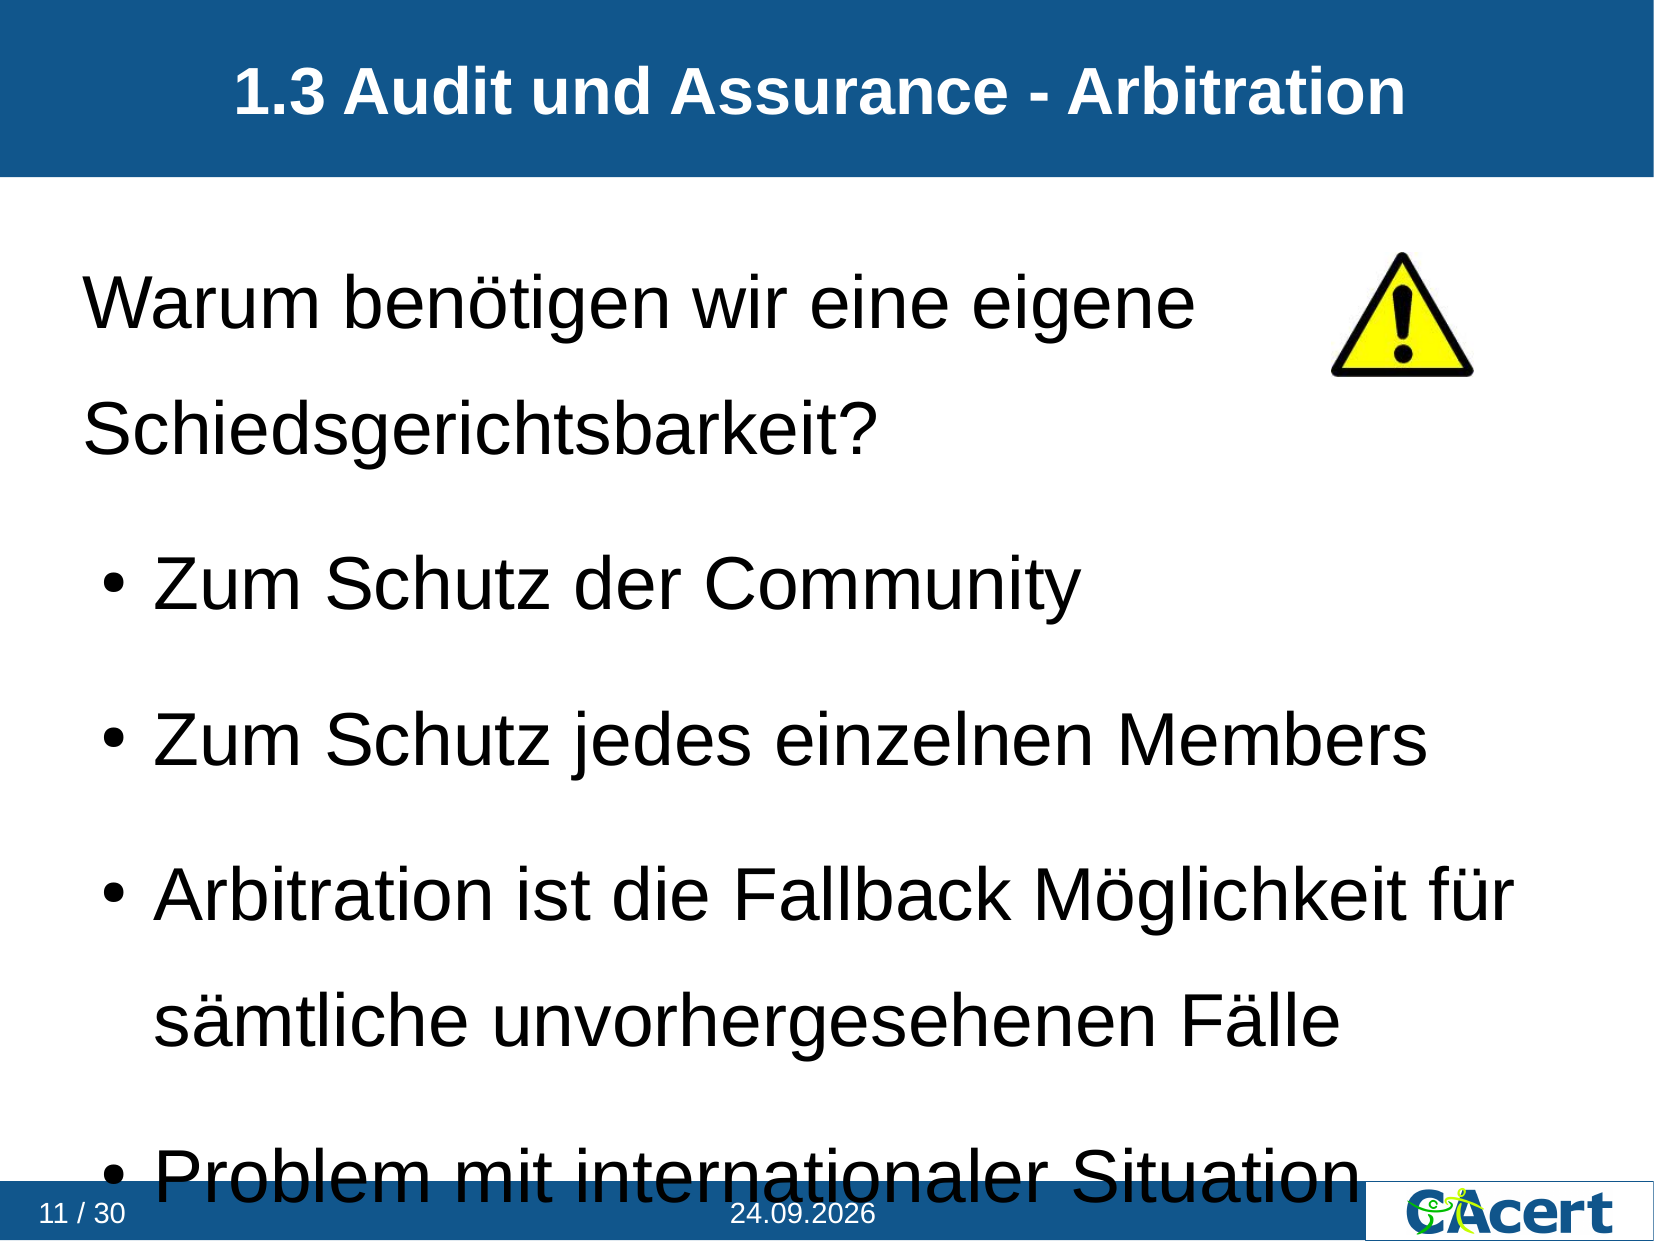

# 1.3 Audit und Assurance - Arbitration
Warum benötigen wir eine eigene Schiedsgerichtsbarkeit?
Zum Schutz der Community
Zum Schutz jedes einzelnen Members
Arbitration ist die Fallback Möglichkeit für sämtliche unvorhergesehenen Fälle
Problem mit internationaler Situation